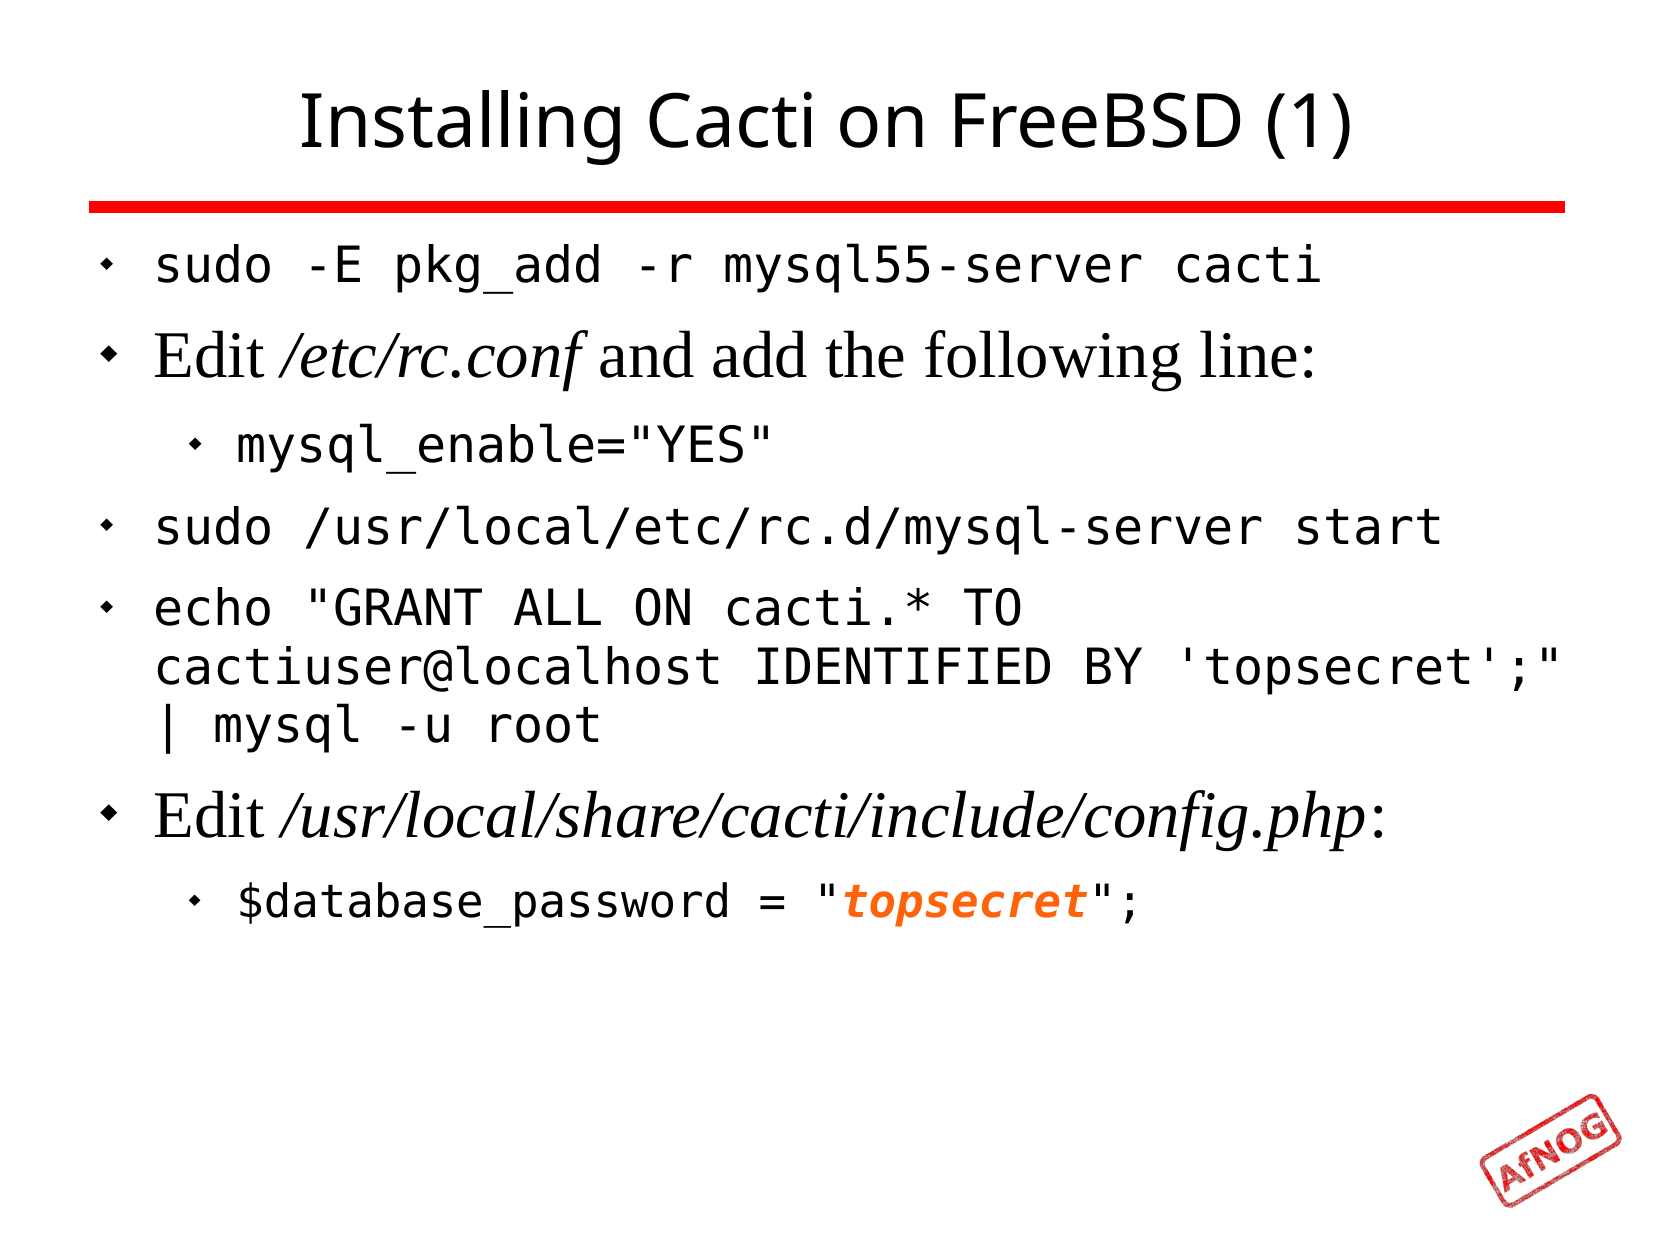

# Installing Cacti on FreeBSD (1)
sudo -E pkg_add -r mysql55-server cacti
Edit /etc/rc.conf and add the following line:
mysql_enable="YES"
sudo /usr/local/etc/rc.d/mysql-server start
echo "GRANT ALL ON cacti.* TO cactiuser@localhost IDENTIFIED BY 'topsecret';" | mysql -u root
Edit /usr/local/share/cacti/include/config.php:
$database_password = "topsecret";